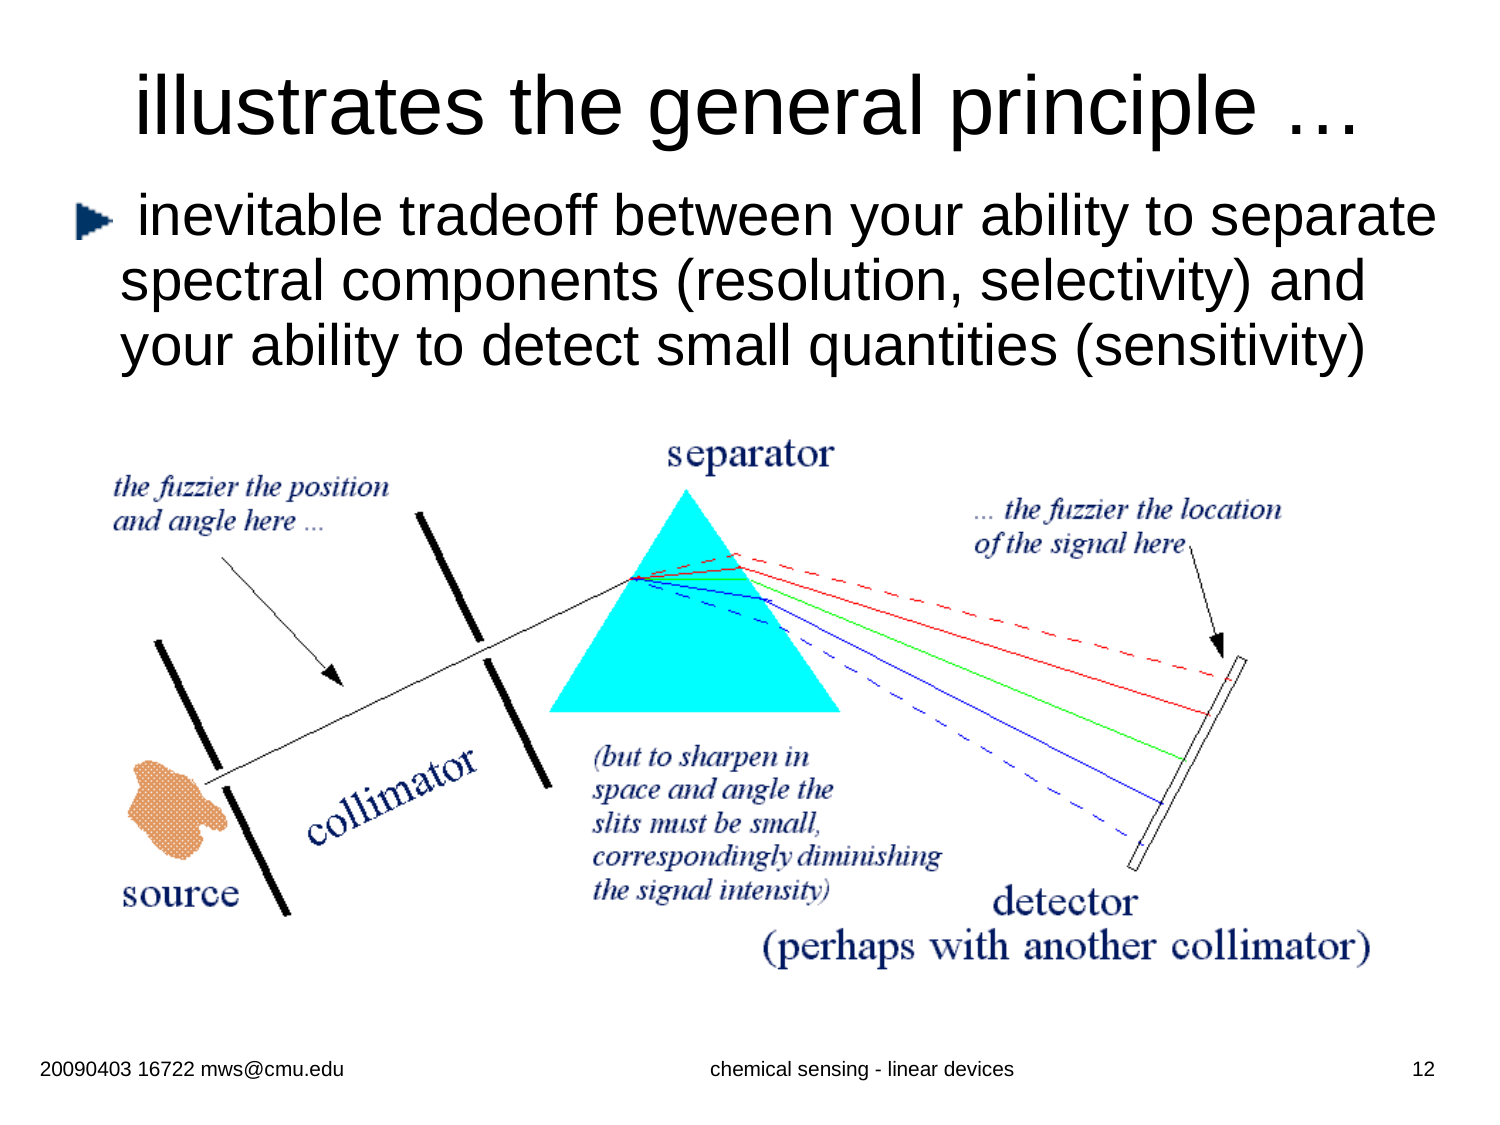

# illustrates the general principle …
 inevitable tradeoff between your ability to separate spectral components (resolution, selectivity) and your ability to detect small quantities (sensitivity)
20090403 16722 mws@cmu.edu
chemical sensing - linear devices
12